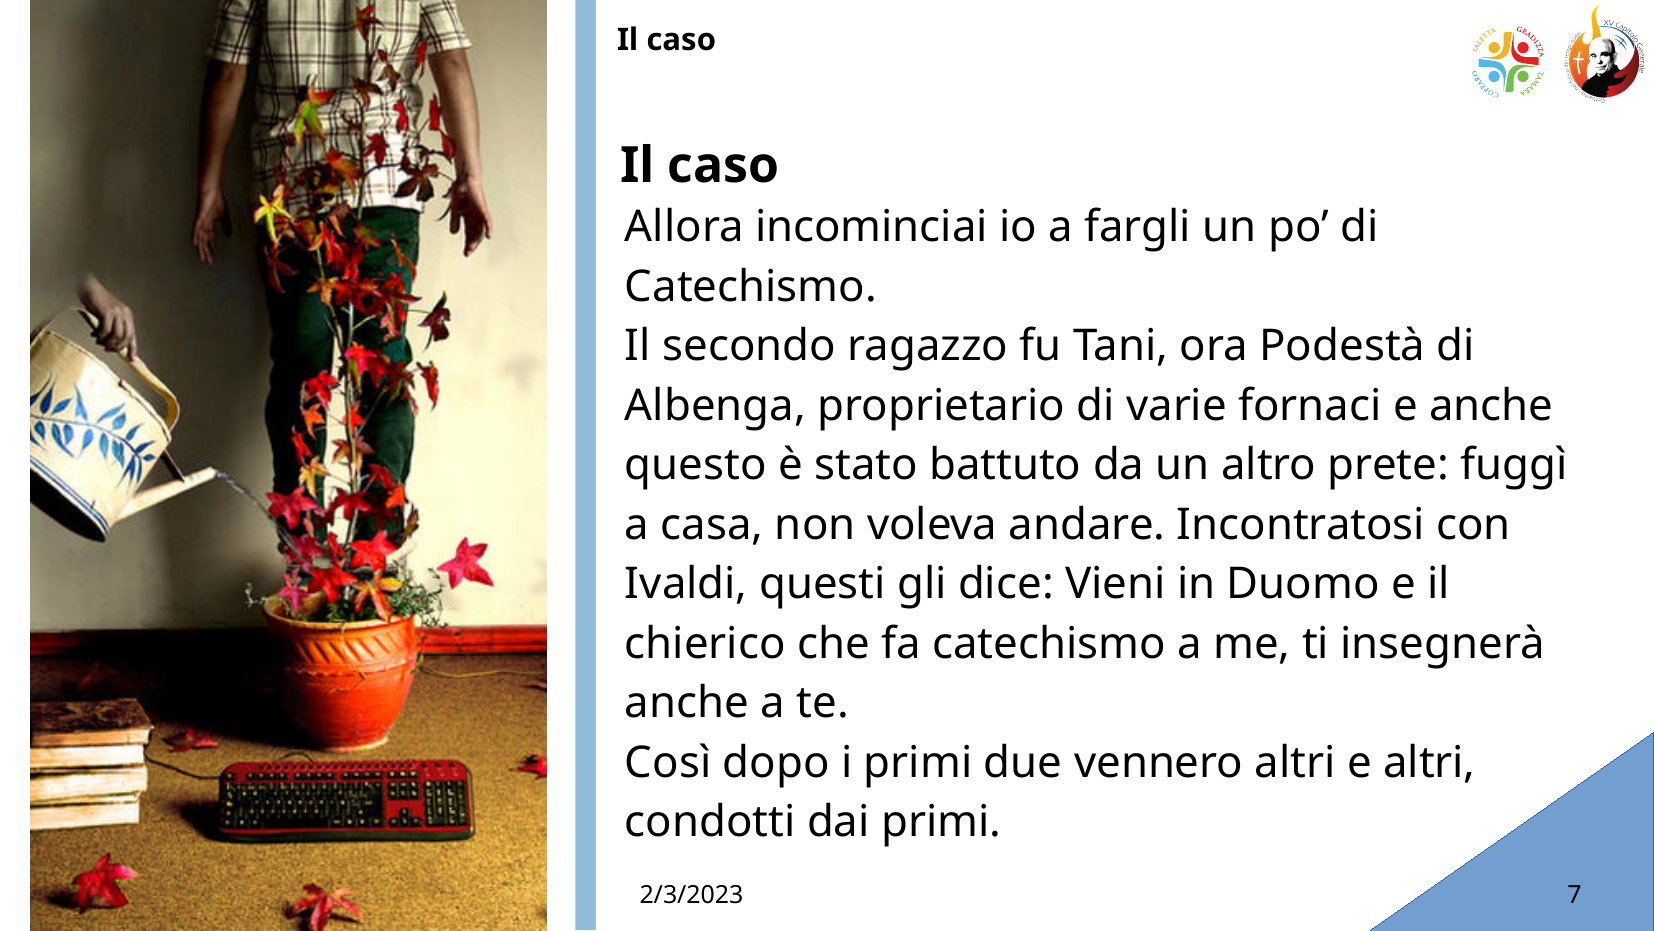

Il caso
Il caso
# Allora incominciai io a fargli un po’ di Catechismo.
Il secondo ragazzo fu Tani, ora Podestà di Albenga, proprietario di varie fornaci e anche questo è stato battuto da un altro prete: fuggì a casa, non voleva andare. Incontratosi con Ivaldi, questi gli dice: Vieni in Duomo e il chierico che fa catechismo a me, ti insegnerà anche a te.
Così dopo i primi due vennero altri e altri, condotti dai primi.